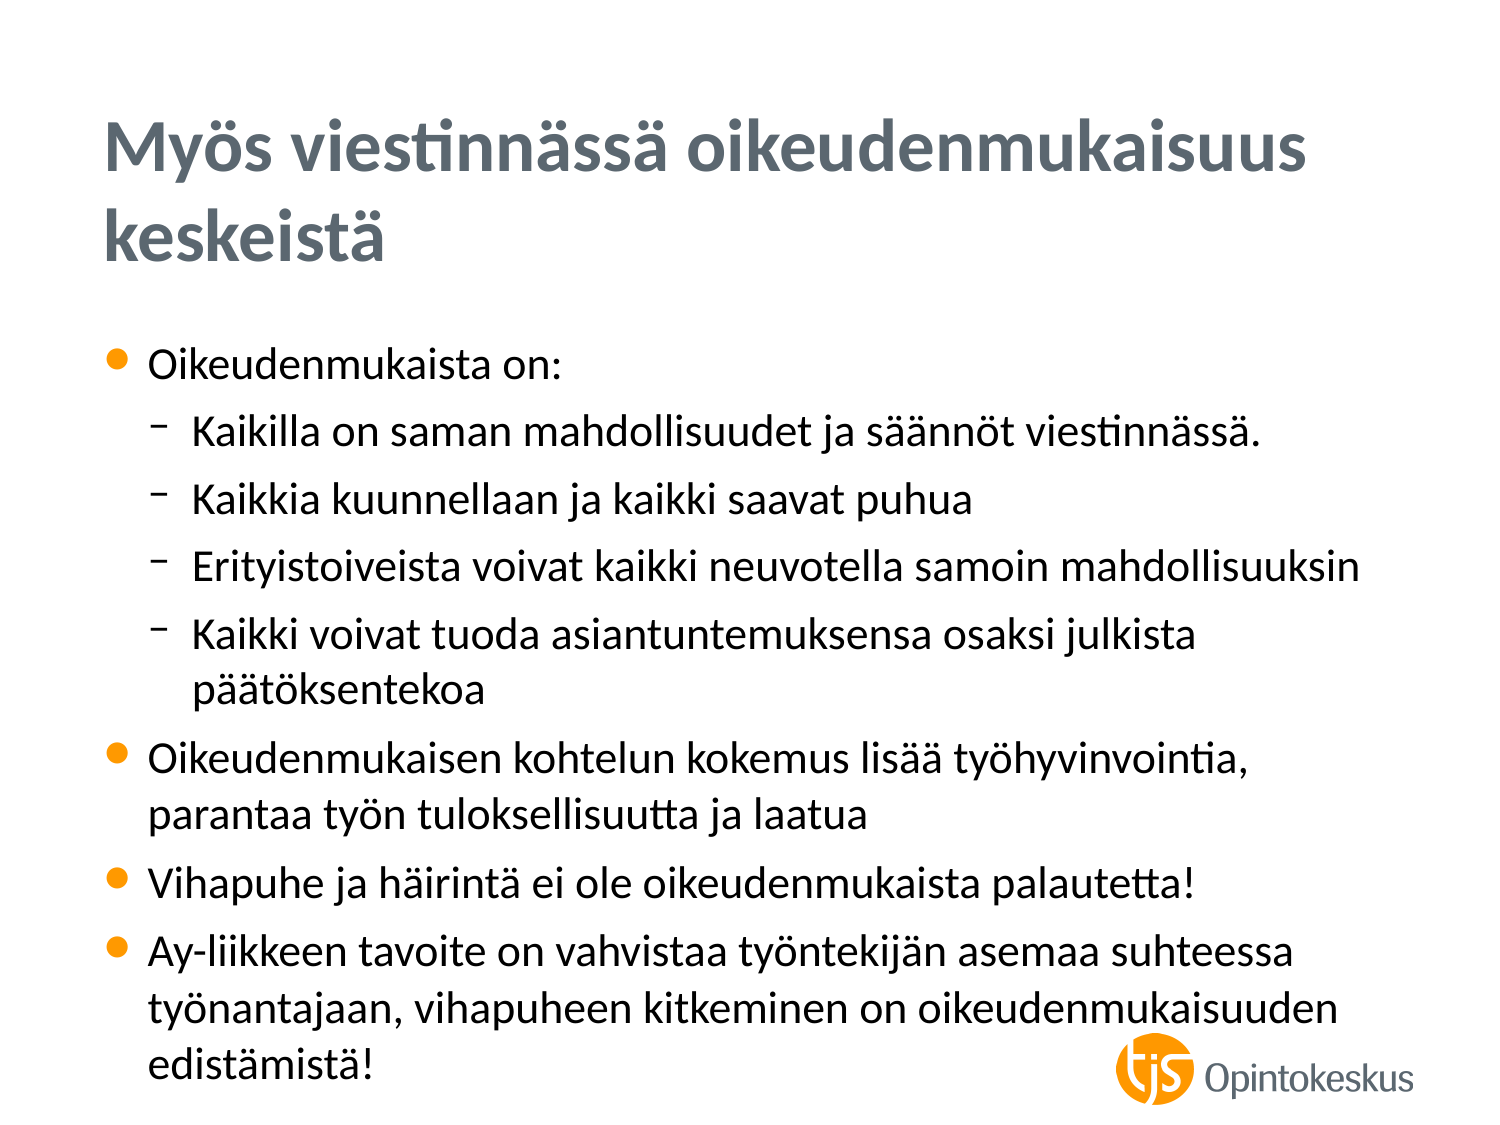

Myös viestinnässä oikeudenmukaisuus keskeistä
# Oikeudenmukaista on:
Kaikilla on saman mahdollisuudet ja säännöt viestinnässä.
Kaikkia kuunnellaan ja kaikki saavat puhua
Erityistoiveista voivat kaikki neuvotella samoin mahdollisuuksin
Kaikki voivat tuoda asiantuntemuksensa osaksi julkista päätöksentekoa
Oikeudenmukaisen kohtelun kokemus lisää työhyvinvointia, parantaa työn tuloksellisuutta ja laatua
Vihapuhe ja häirintä ei ole oikeudenmukaista palautetta!
Ay-liikkeen tavoite on vahvistaa työntekijän asemaa suhteessa työnantajaan, vihapuheen kitkeminen on oikeudenmukaisuuden edistämistä!